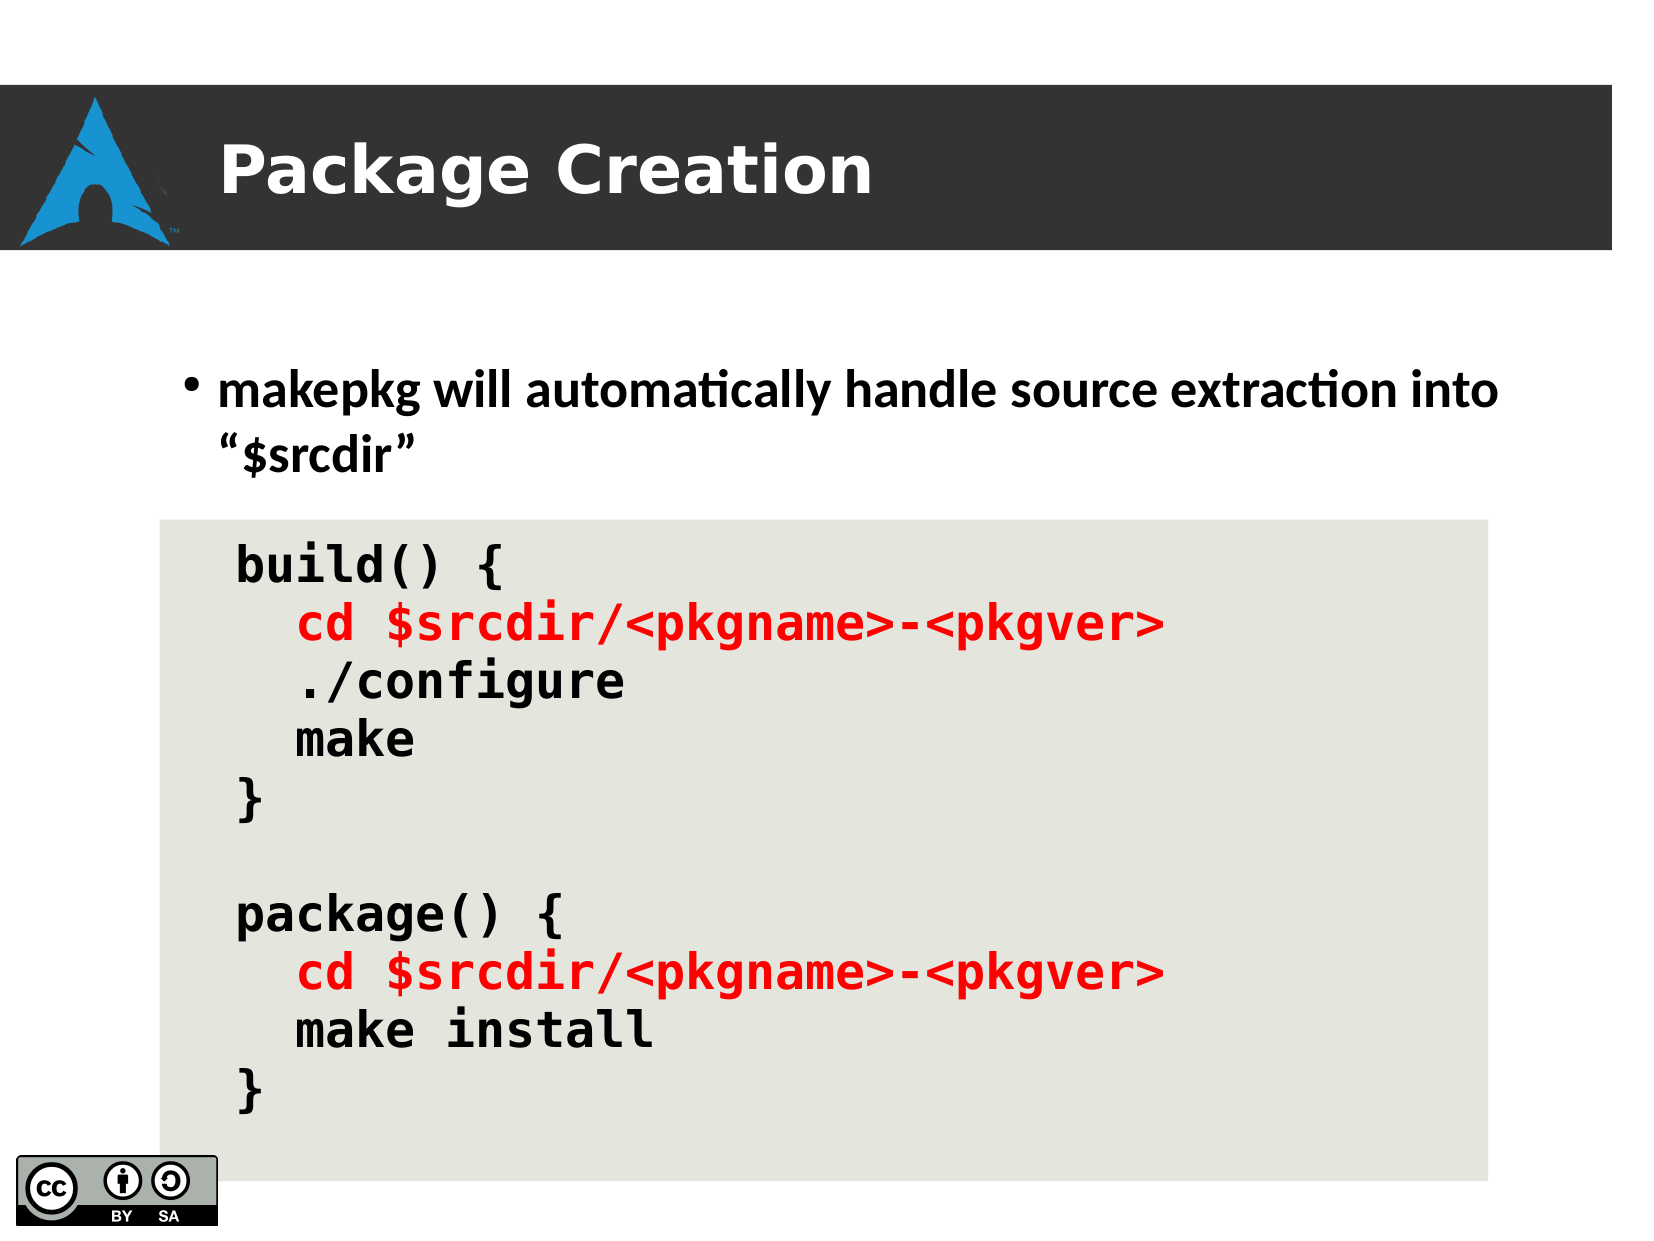

Package Creation
#
makepkg will automatically handle source extraction into “$srcdir”
build() {
 cd $srcdir/<pkgname>-<pkgver>
 ./configure
 make
}
package() {
 cd $srcdir/<pkgname>-<pkgver>
 make install
}